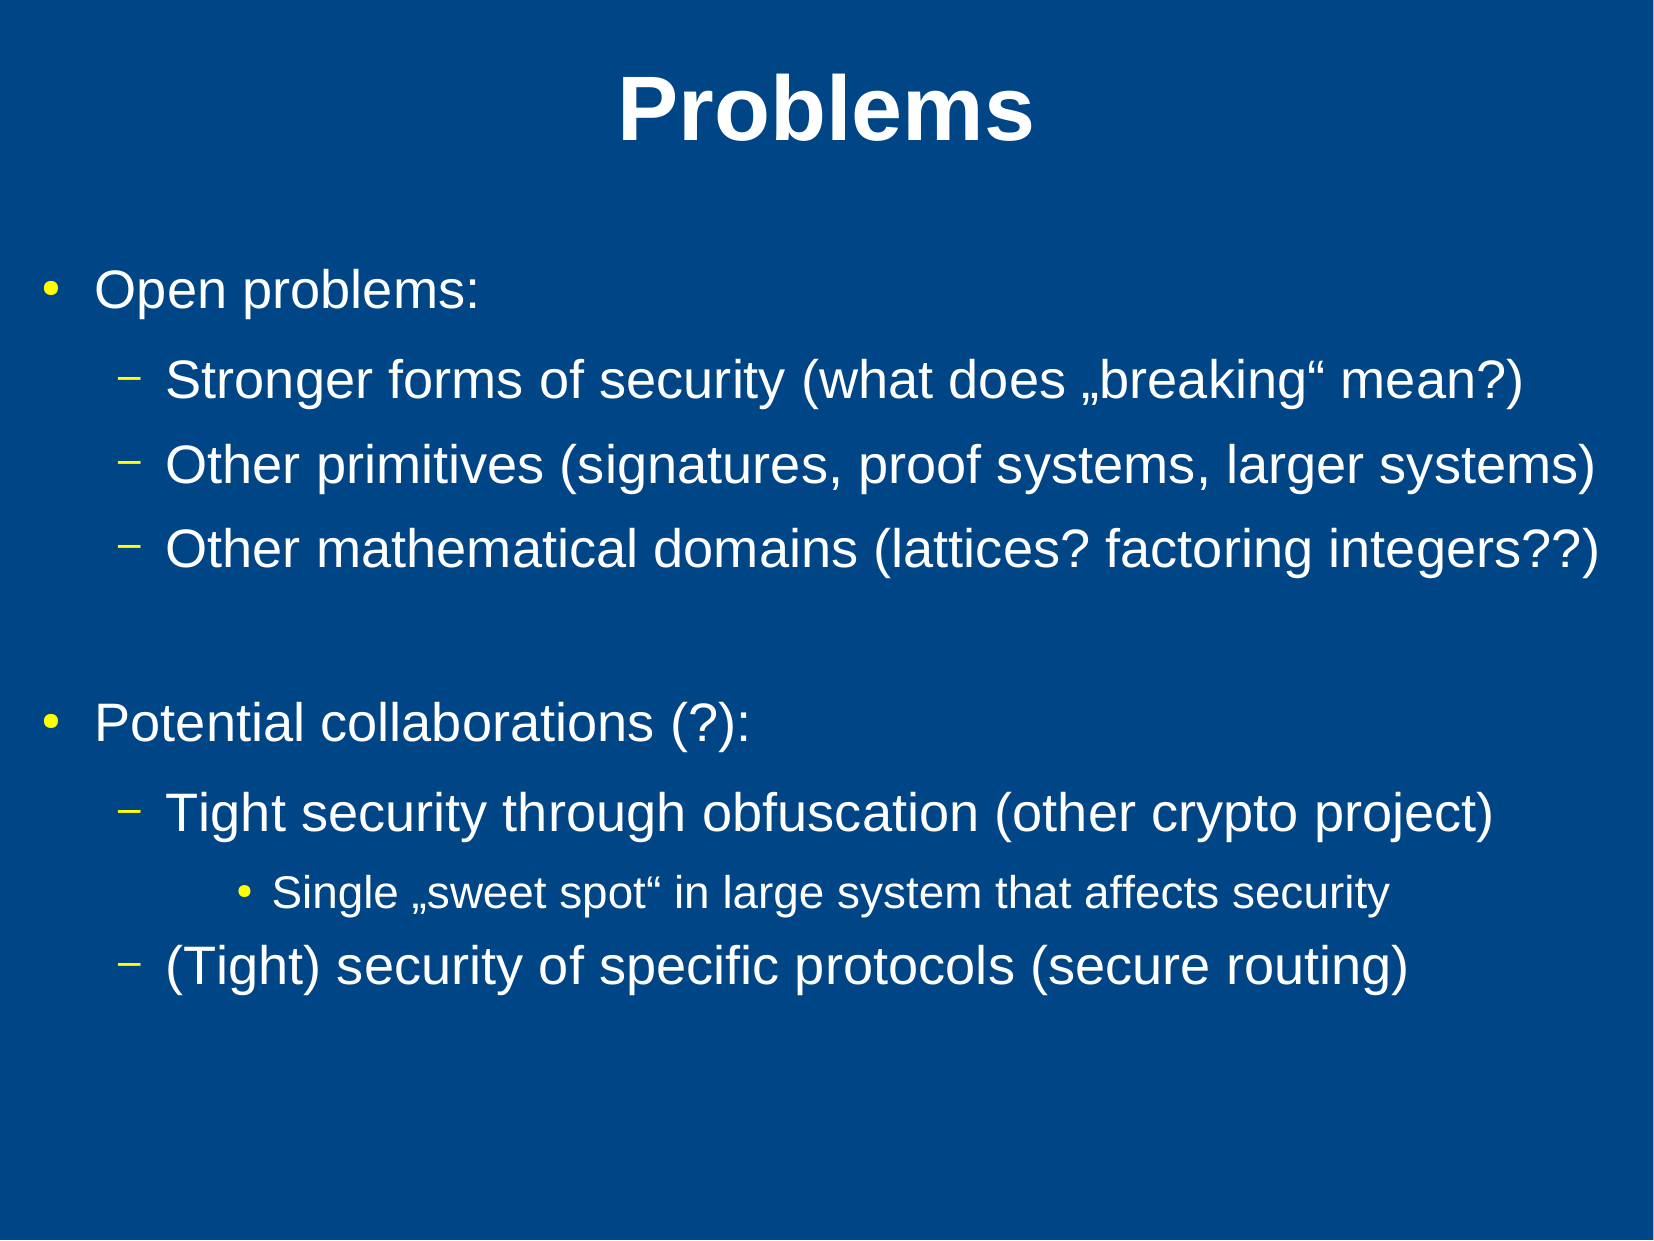

# Problems
Open problems:
Stronger forms of security (what does „breaking“ mean?)
Other primitives (signatures, proof systems, larger systems)
Other mathematical domains (lattices? factoring integers??)
Potential collaborations (?):
Tight security through obfuscation (other crypto project)
Single „sweet spot“ in large system that affects security
(Tight) security of specific protocols (secure routing)